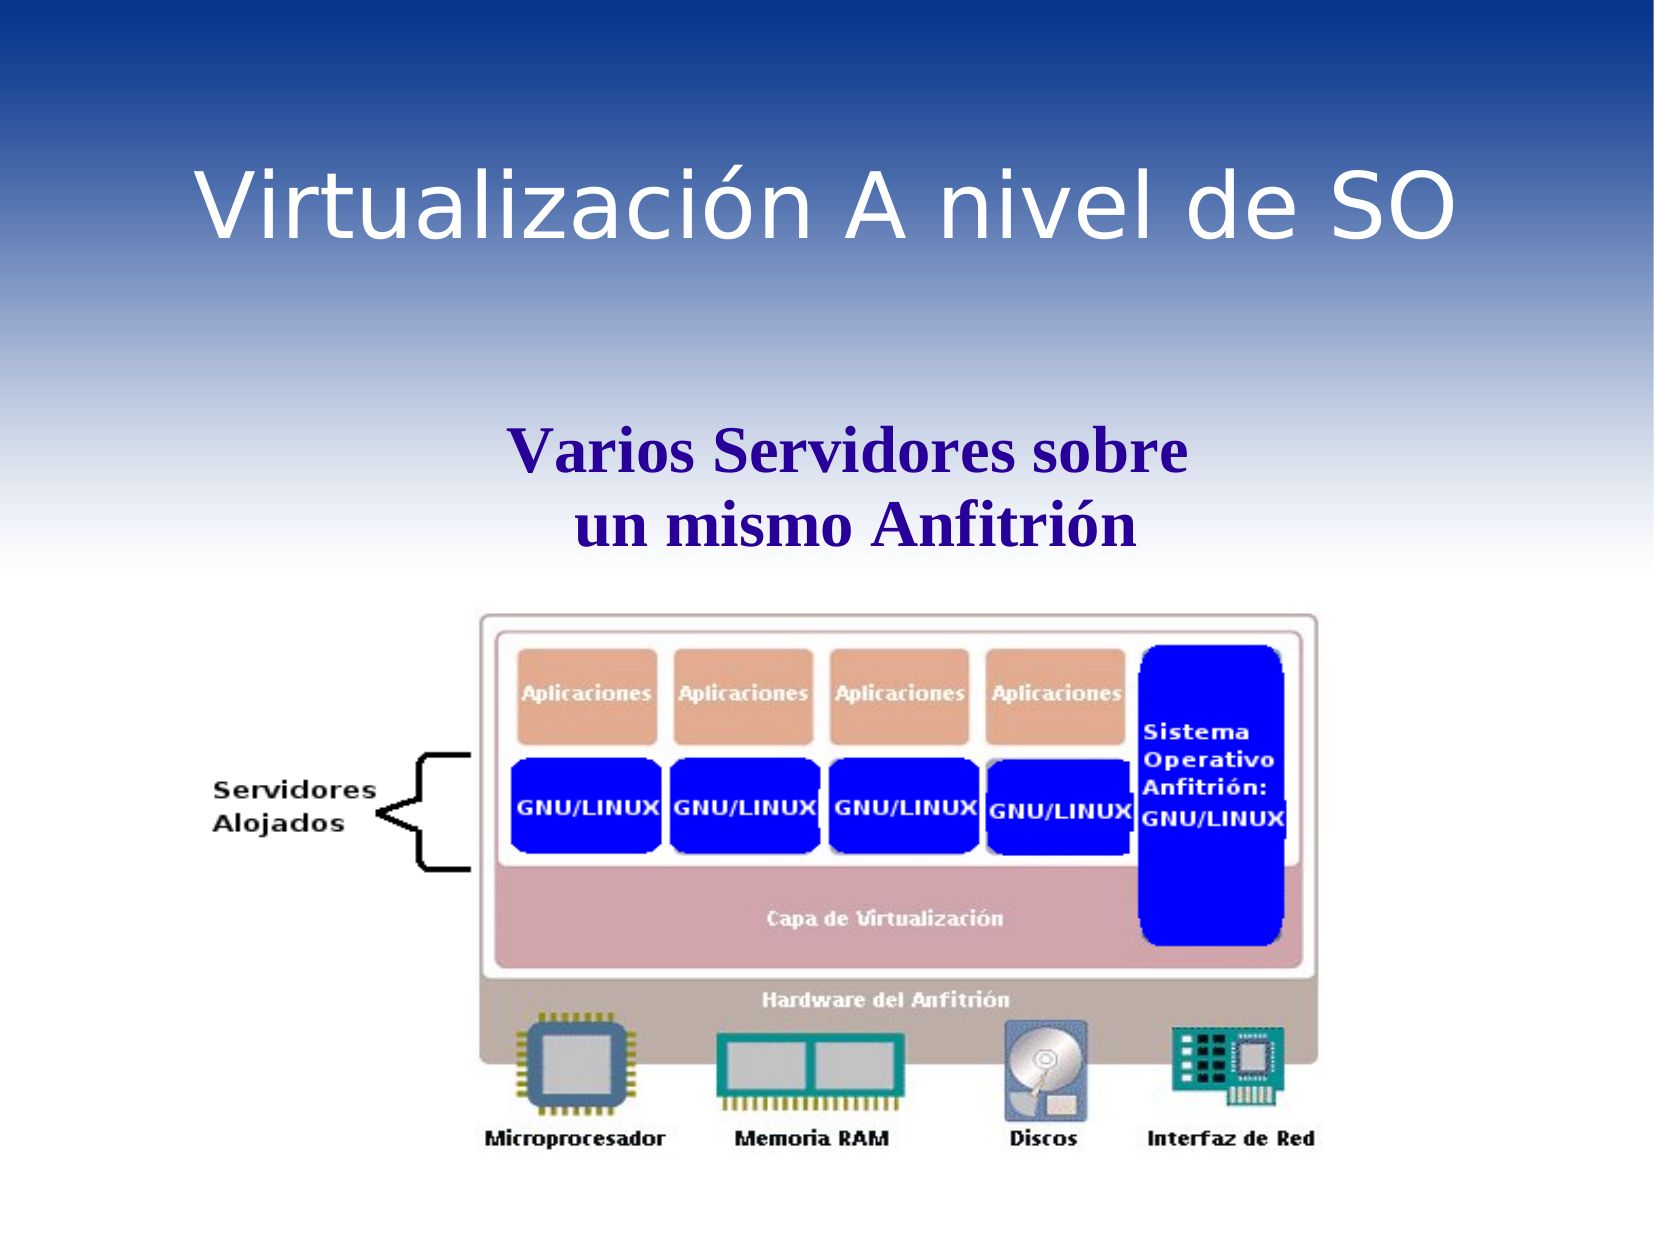

# Virtualización A nivel de SO
Varios Servidores sobre
un mismo Anfitrión